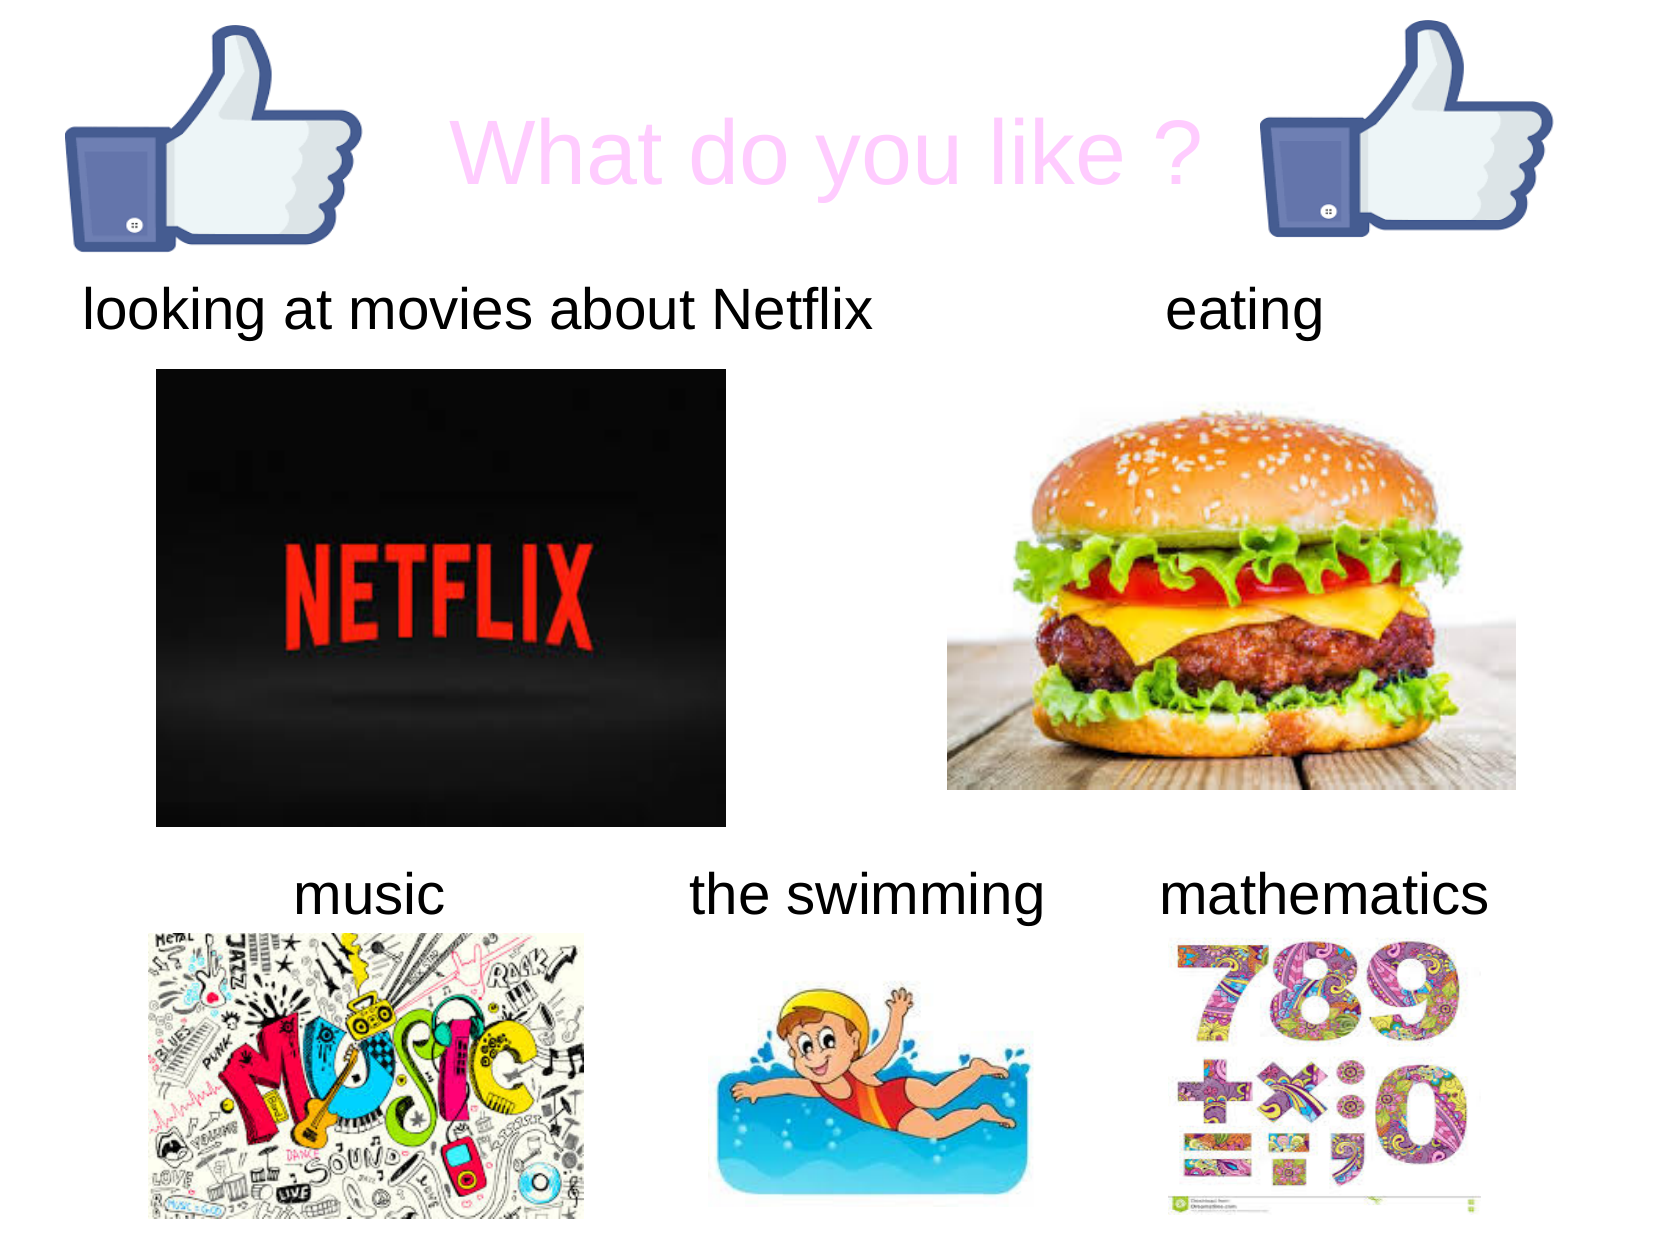

# What do you like ?
 looking at movies about Netflix eating
 music the swimming mathematics